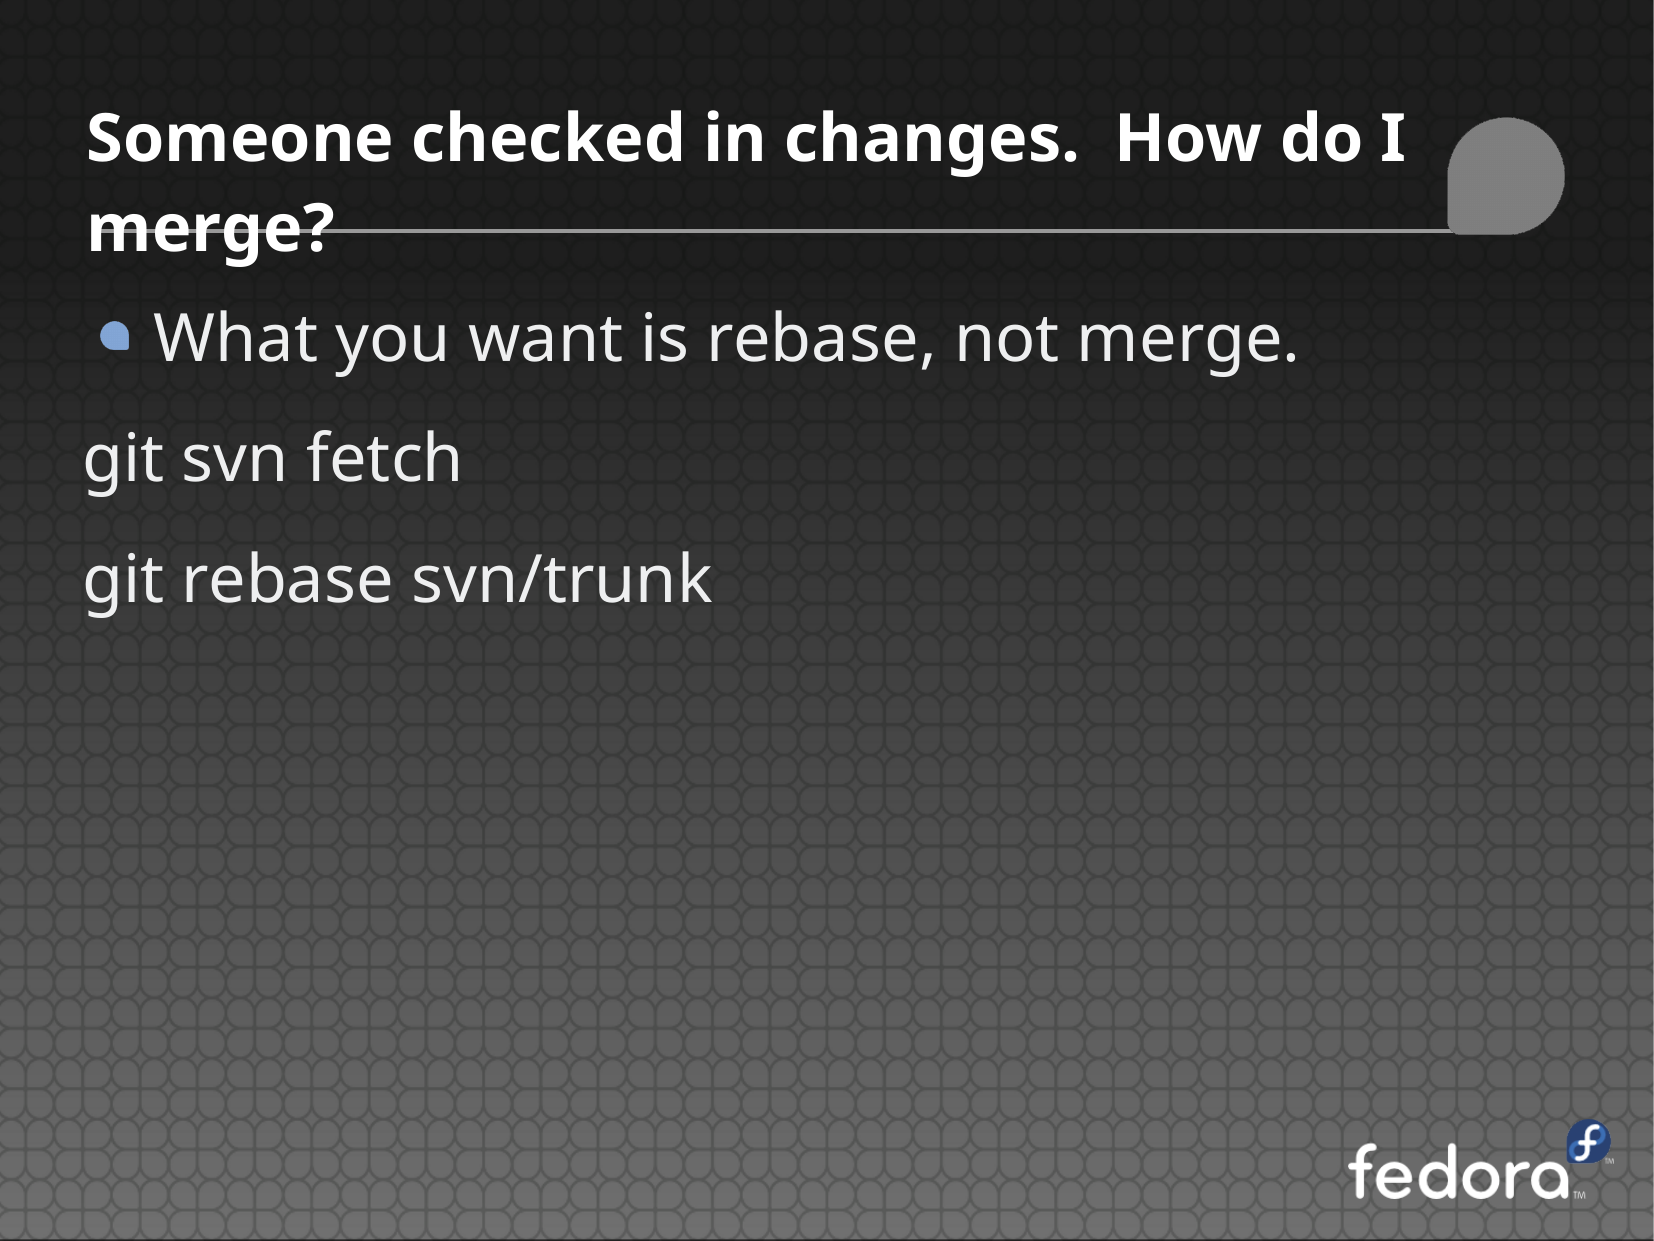

# Someone checked in changes. How do I merge?
What you want is rebase, not merge.
git svn fetch
git rebase svn/trunk